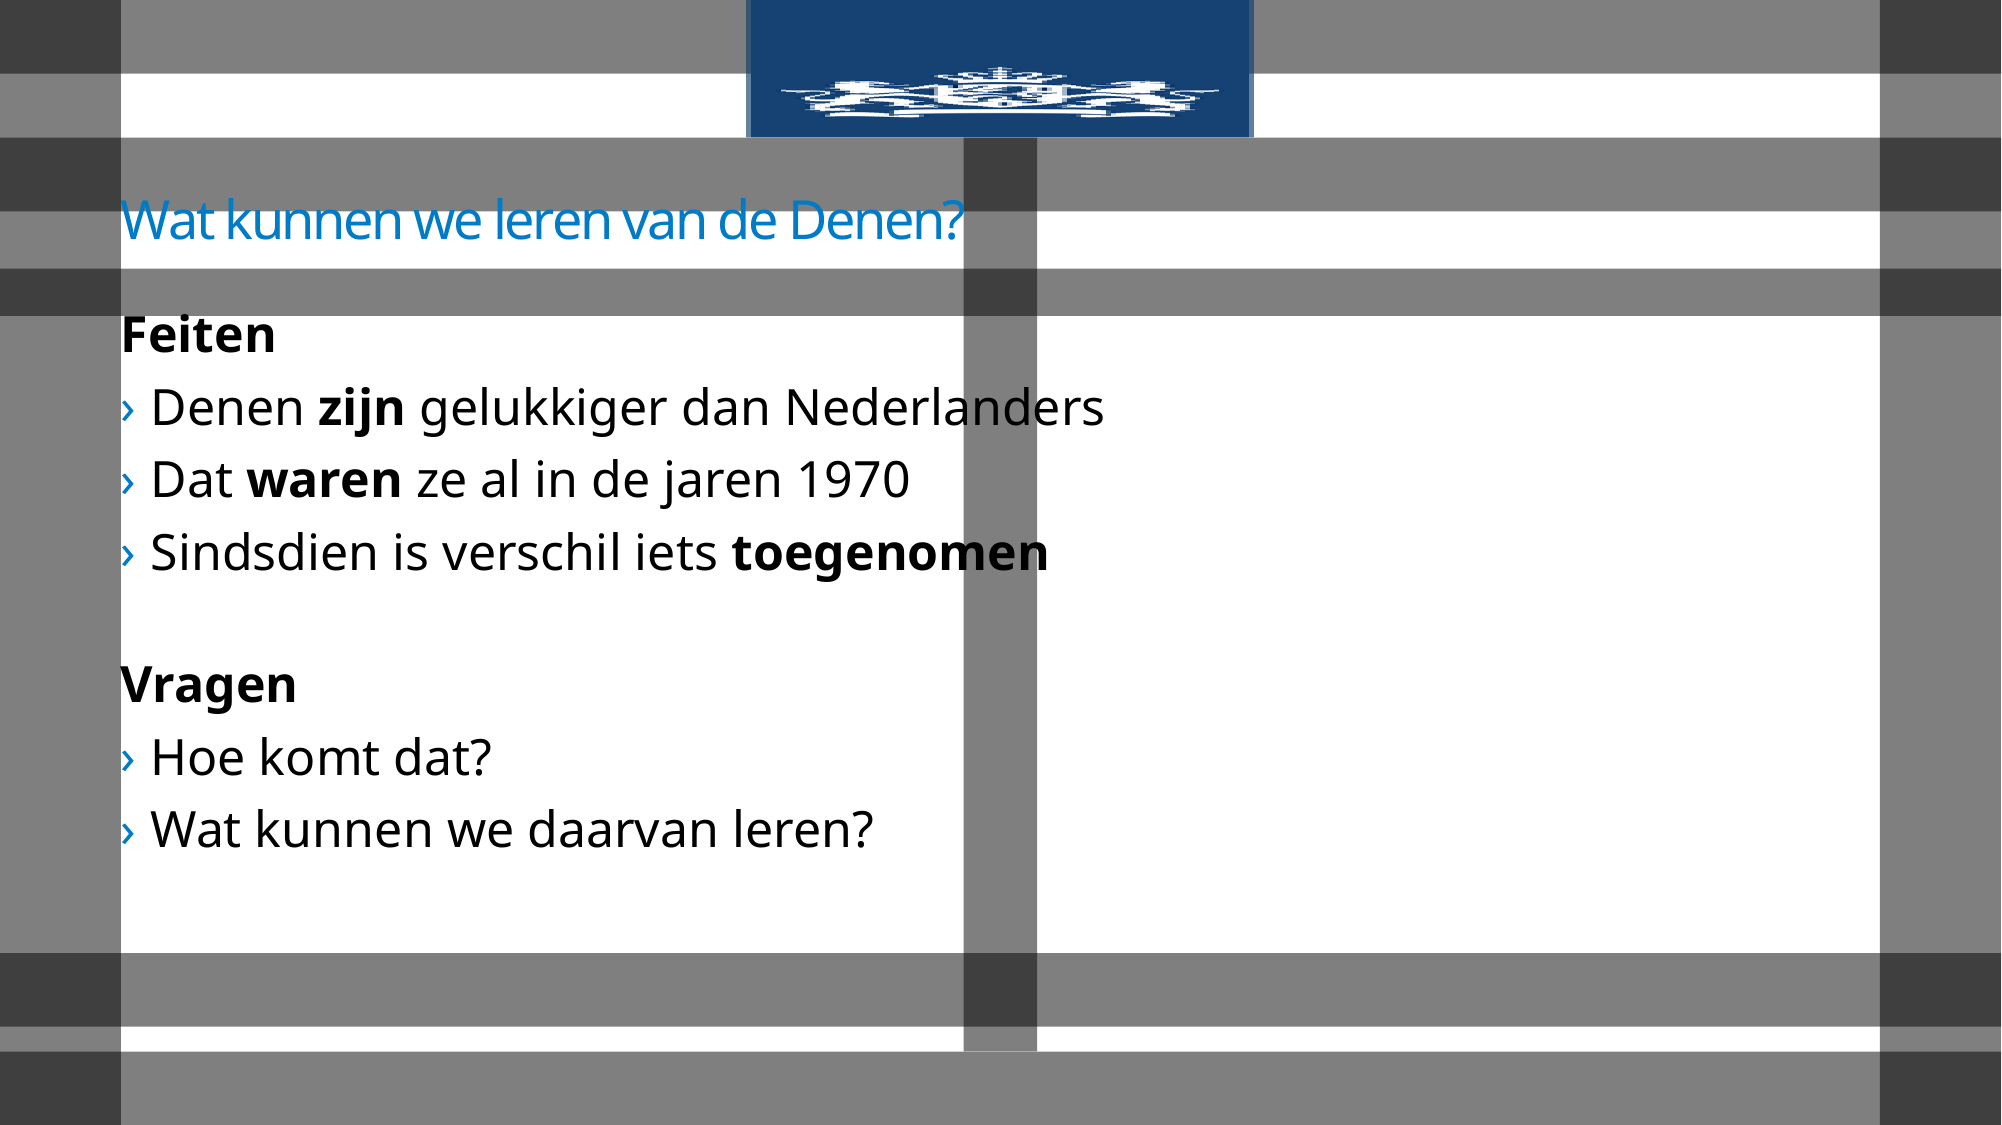

# Wat kunnen we leren van de Denen?
Feiten
Denen zijn gelukkiger dan Nederlanders
Dat waren ze al in de jaren 1970
Sindsdien is verschil iets toegenomen
Vragen
Hoe komt dat?
Wat kunnen we daarvan leren?